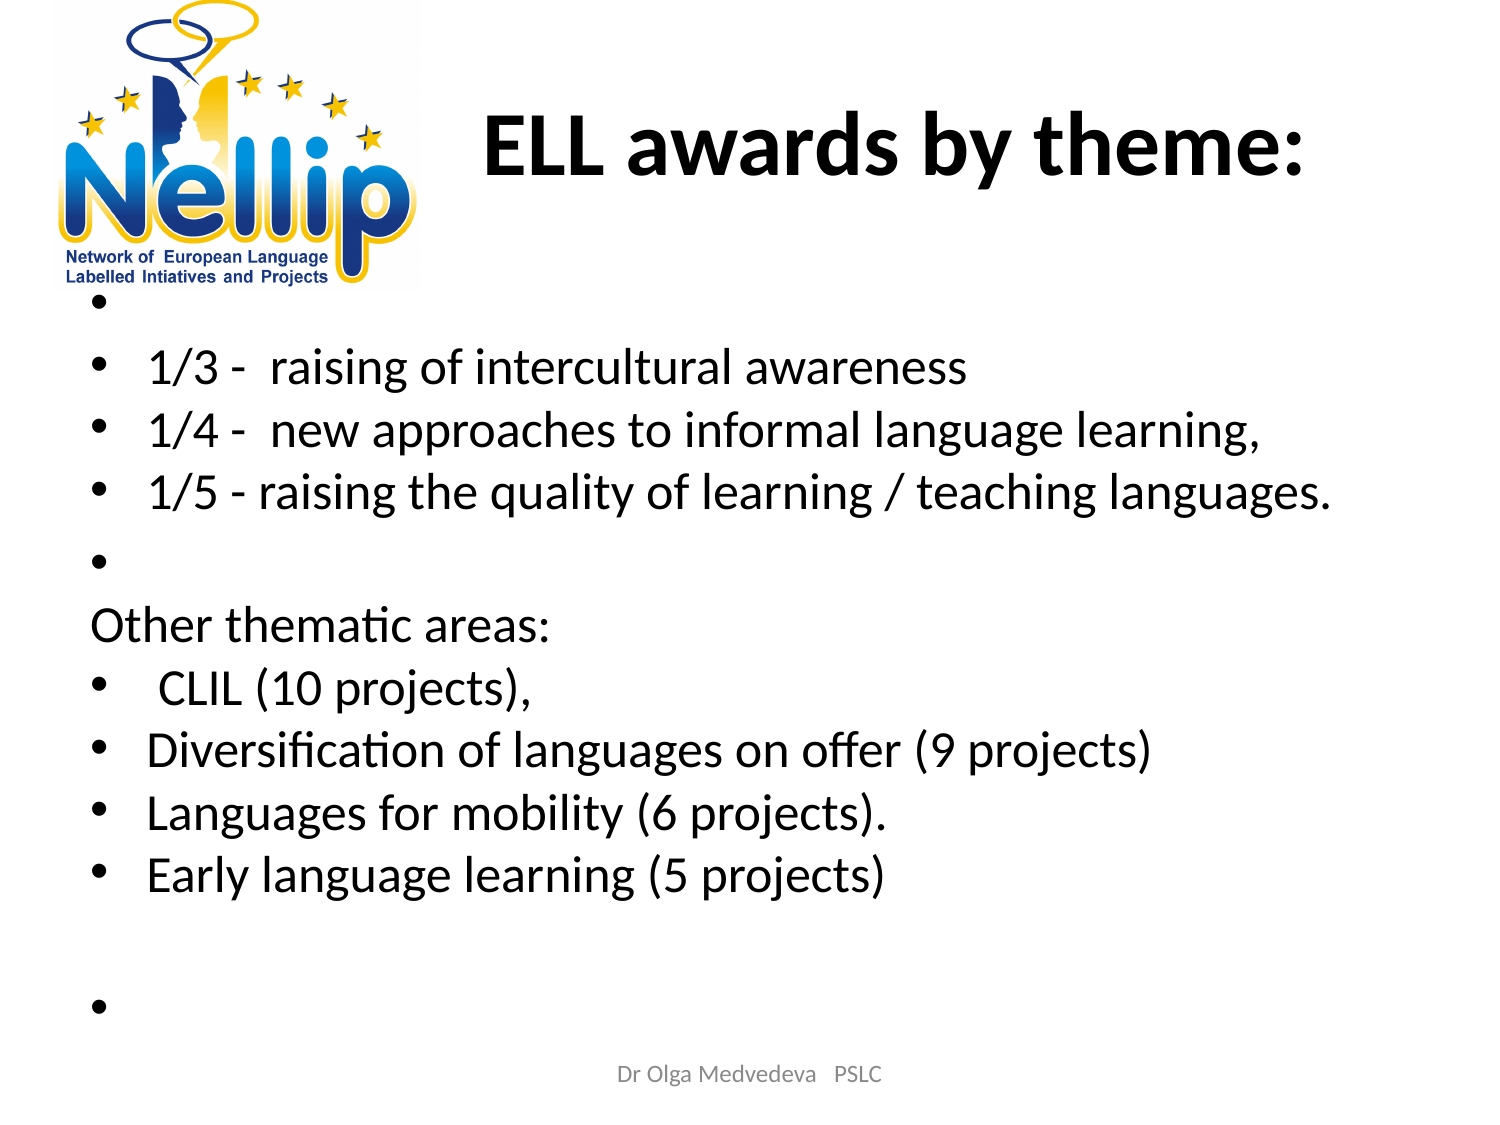

# ELL awards by theme:
1/3 - raising of intercultural awareness
1/4 - new approaches to informal language learning,
1/5 - raising the quality of learning / teaching languages.
Other thematic areas:
 CLIL (10 projects),
Diversification of languages on offer (9 projects)
Languages for mobility (6 projects).
Early language learning (5 projects)
Dr Olga Medvedeva PSLC